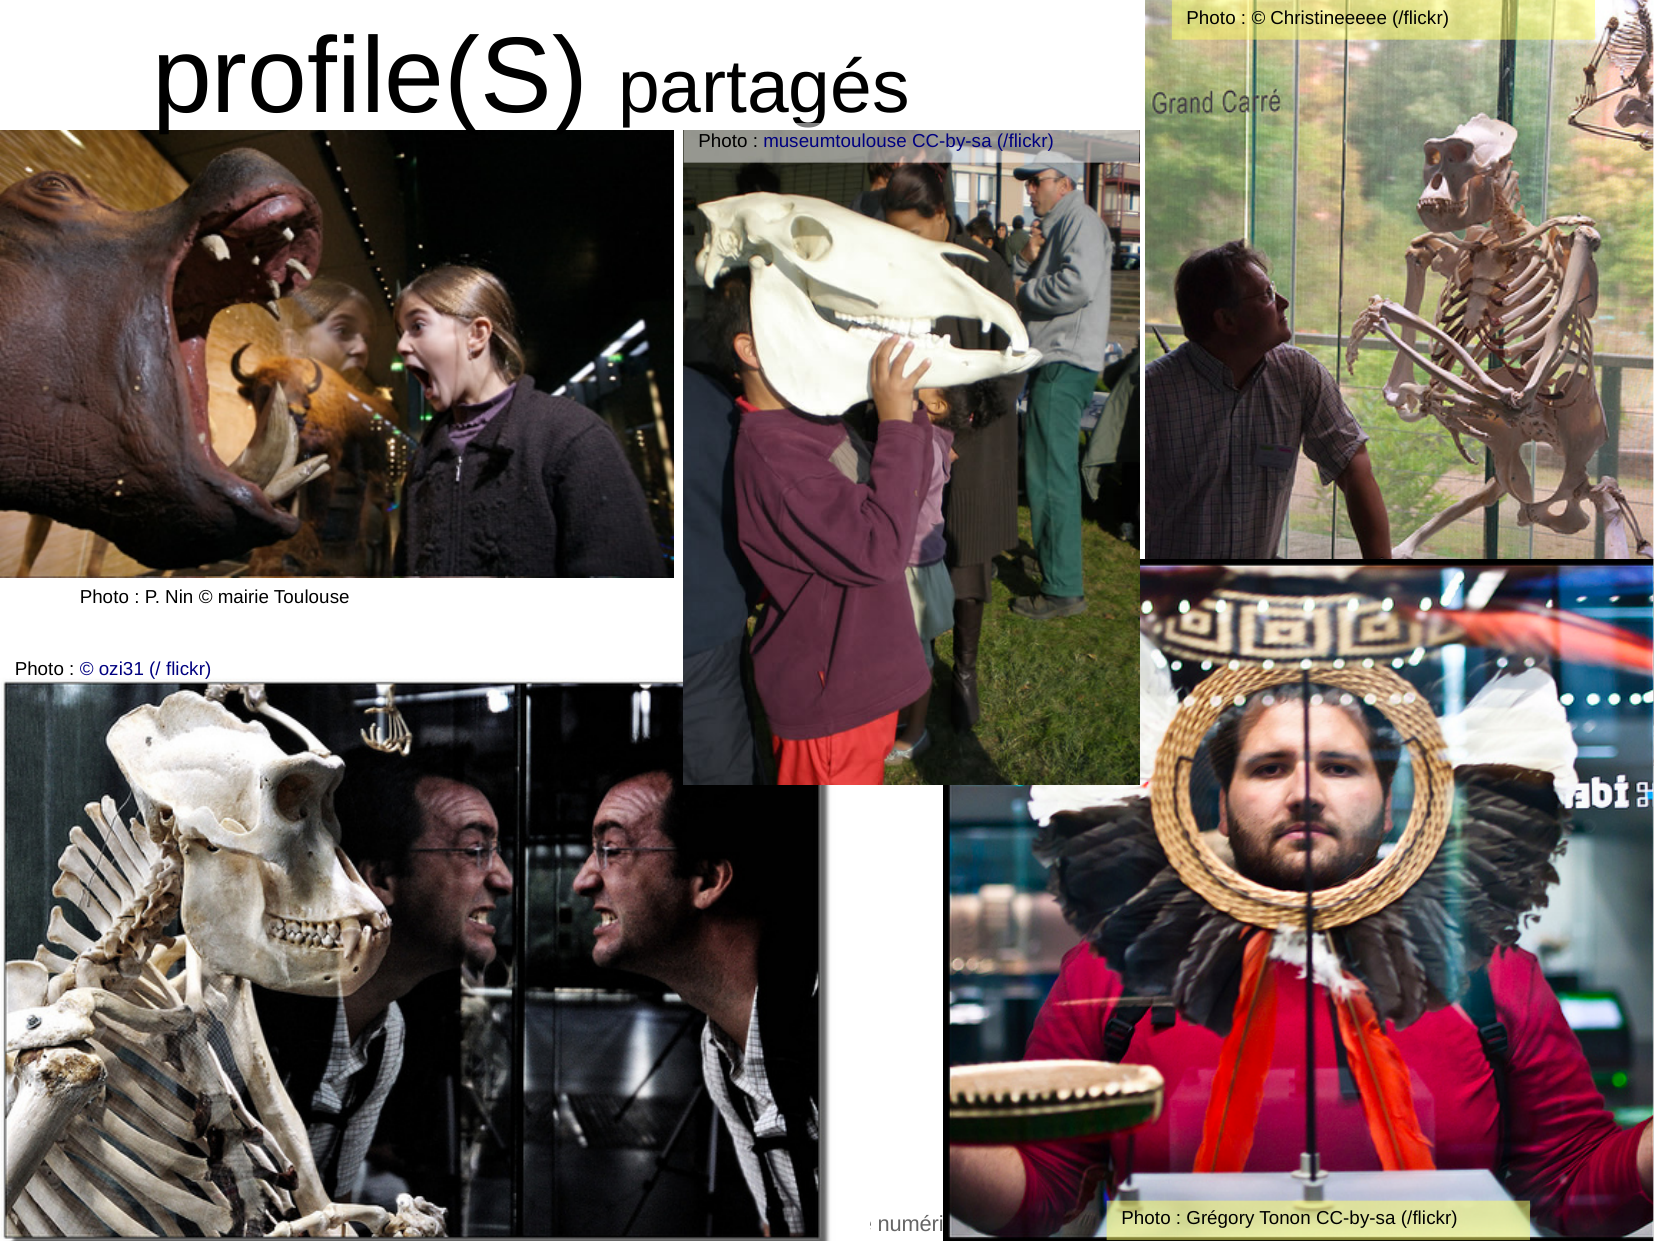

Photo : © Christineeeee (/flickr)
# profile(S) partagés
Photo : museumtoulouse CC-by-sa (/flickr)
Photo : P. Nin © mairie Toulouse
Photo : © ozi31 (/ flickr)
Photo : Grégory Tonon CC-by-sa (/flickr)